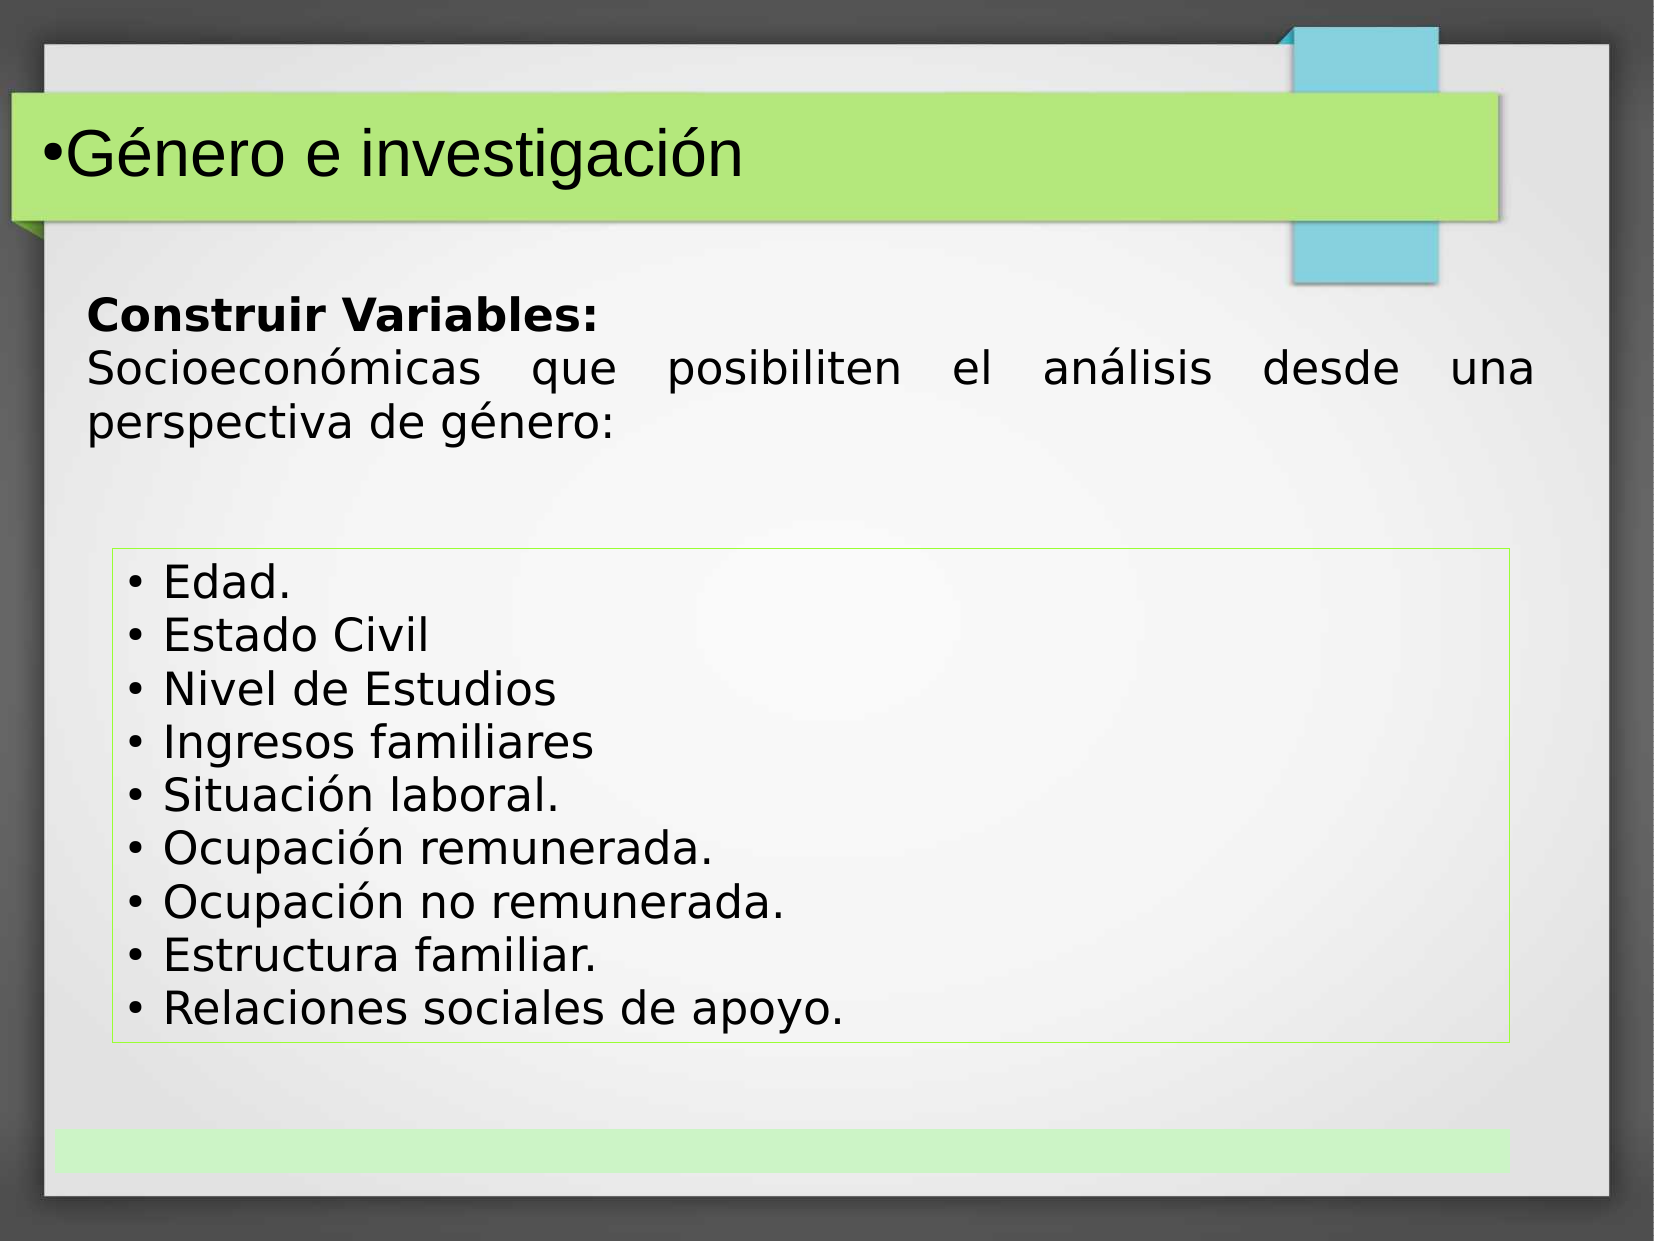

# Género e investigación
Construir Variables:
Socioeconómicas que posibiliten el análisis desde una perspectiva de género:
Edad.
Estado Civil
Nivel de Estudios
Ingresos familiares
Situación laboral.
Ocupación remunerada.
Ocupación no remunerada.
Estructura familiar.
Relaciones sociales de apoyo.